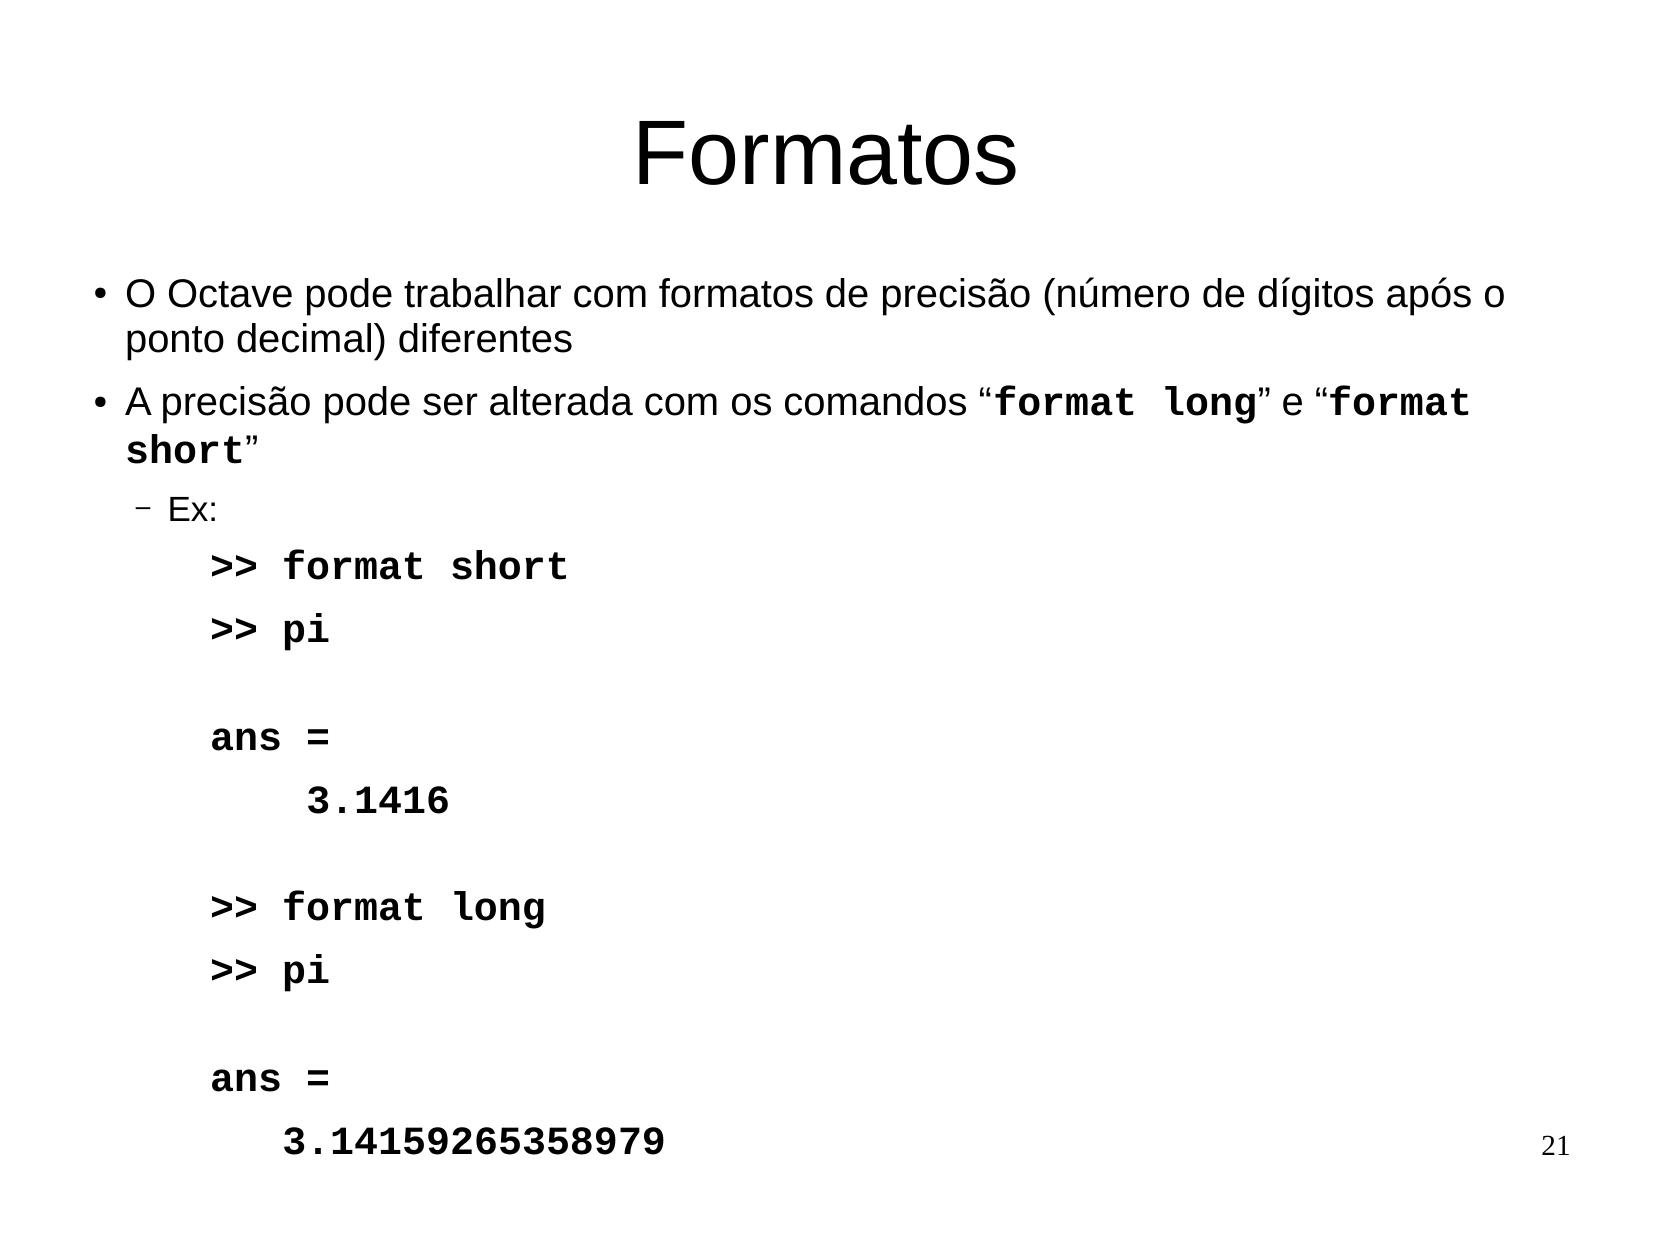

# Formatos
O Octave pode trabalhar com formatos de precisão (número de dígitos após o ponto decimal) diferentes
A precisão pode ser alterada com os comandos “format long” e “format short”
Ex:
>> format short
>> pi
ans =
 3.1416
>> format long
>> pi
ans =
 3.14159265358979
21